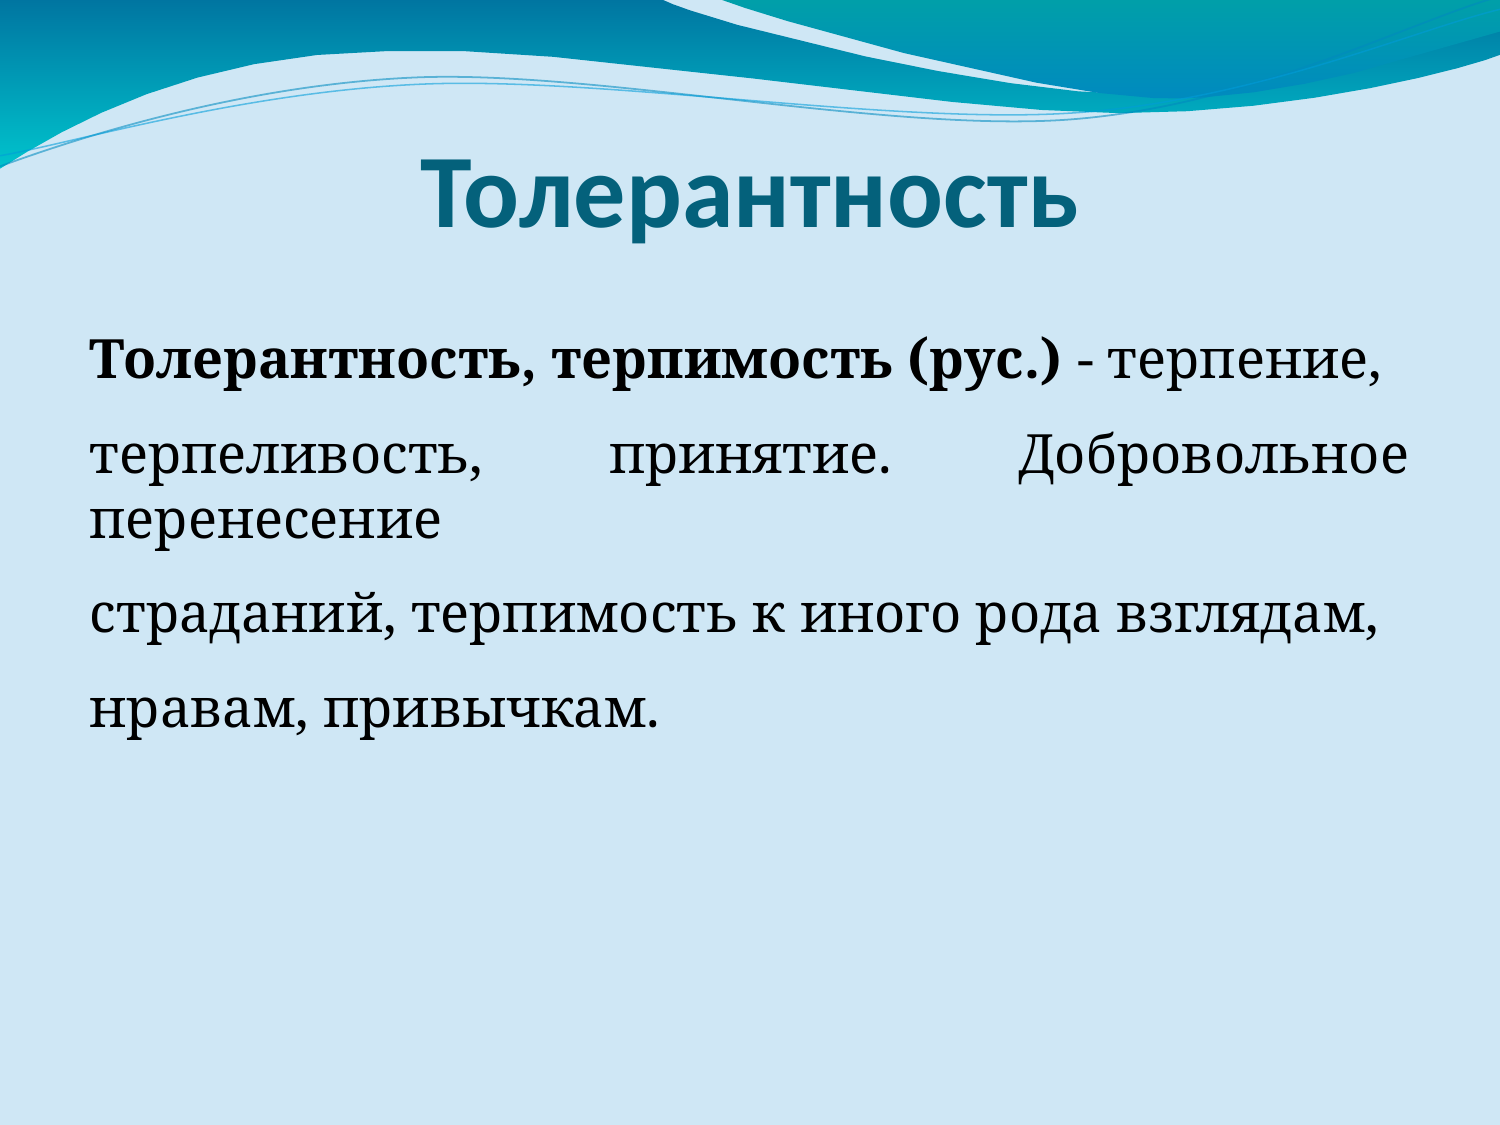

# Толерантность
Толерантность, терпимость (рус.) - терпение,
терпеливость, принятие. Добровольное перенесение
страданий, терпимость к иного рода взглядам,
нравам, привычкам.